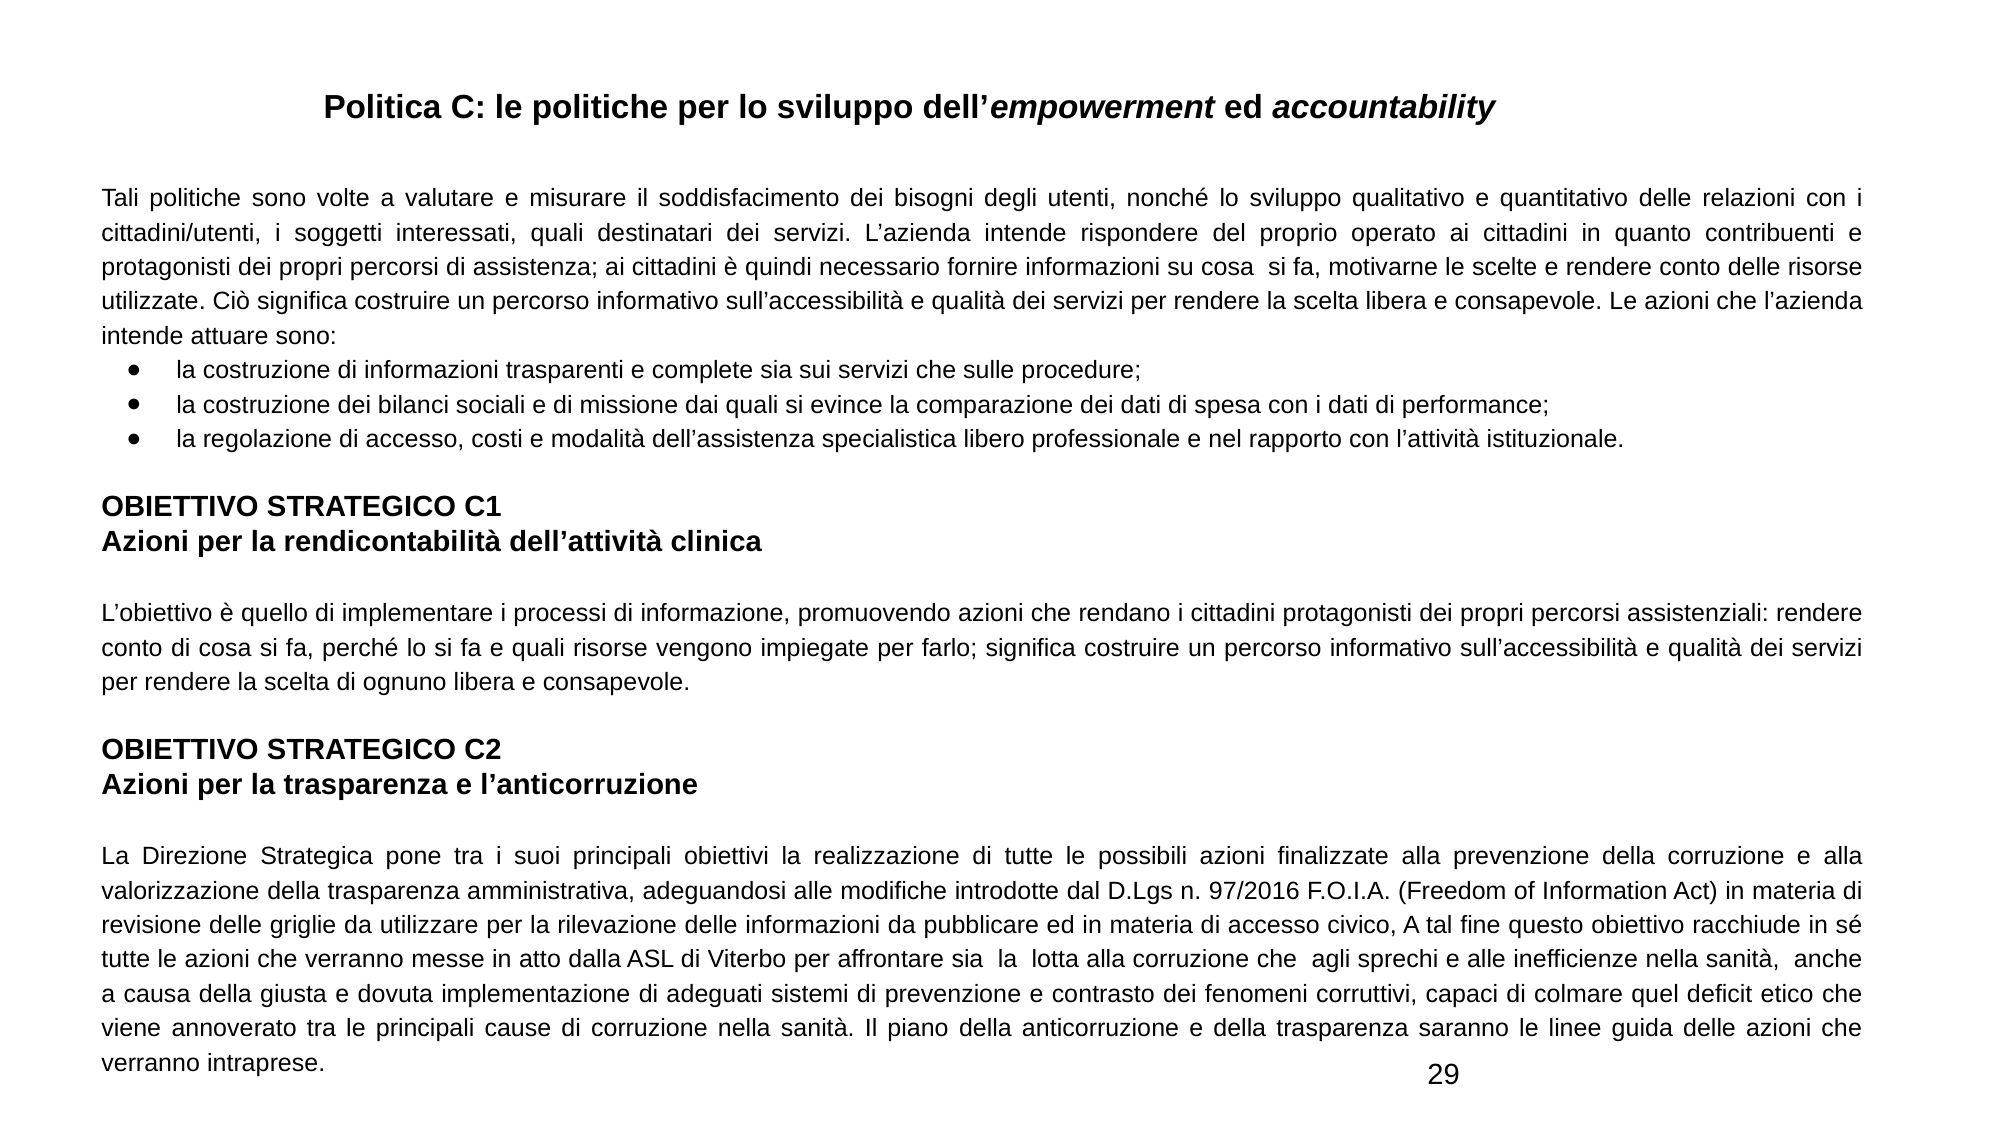

Politica C: le politiche per lo sviluppo dell’empowerment ed accountability
Tali politiche sono volte a valutare e misurare il soddisfacimento dei bisogni degli utenti, nonché lo sviluppo qualitativo e quantitativo delle relazioni con i cittadini/utenti, i soggetti interessati, quali destinatari dei servizi. L’azienda intende rispondere del proprio operato ai cittadini in quanto contribuenti e protagonisti dei propri percorsi di assistenza; ai cittadini è quindi necessario fornire informazioni su cosa  si fa, motivarne le scelte e rendere conto delle risorse utilizzate. Ciò significa costruire un percorso informativo sull’accessibilità e qualità dei servizi per rendere la scelta libera e consapevole. Le azioni che l’azienda intende attuare sono:
la costruzione di informazioni trasparenti e complete sia sui servizi che sulle procedure;
la costruzione dei bilanci sociali e di missione dai quali si evince la comparazione dei dati di spesa con i dati di performance;
la regolazione di accesso, costi e modalità dell’assistenza specialistica libero professionale e nel rapporto con l’attività istituzionale.
OBIETTIVO STRATEGICO C1
Azioni per la rendicontabilità dell’attività clinica
L’obiettivo è quello di implementare i processi di informazione, promuovendo azioni che rendano i cittadini protagonisti dei propri percorsi assistenziali: rendere conto di cosa si fa, perché lo si fa e quali risorse vengono impiegate per farlo; significa costruire un percorso informativo sull’accessibilità e qualità dei servizi per rendere la scelta di ognuno libera e consapevole.
OBIETTIVO STRATEGICO C2
Azioni per la trasparenza e l’anticorruzione
La Direzione Strategica pone tra i suoi principali obiettivi la realizzazione di tutte le possibili azioni finalizzate alla prevenzione della corruzione e alla valorizzazione della trasparenza amministrativa, adeguandosi alle modifiche introdotte dal D.Lgs n. 97/2016 F.O.I.A. (Freedom of Information Act) in materia di revisione delle griglie da utilizzare per la rilevazione delle informazioni da pubblicare ed in materia di accesso civico, A tal fine questo obiettivo racchiude in sé tutte le azioni che verranno messe in atto dalla ASL di Viterbo per affrontare sia  la  lotta alla corruzione che  agli sprechi e alle inefficienze nella sanità,  anche a causa della giusta e dovuta implementazione di adeguati sistemi di prevenzione e contrasto dei fenomeni corruttivi, capaci di colmare quel deficit etico che viene annoverato tra le principali cause di corruzione nella sanità. Il piano della anticorruzione e della trasparenza saranno le linee guida delle azioni che verranno intraprese.